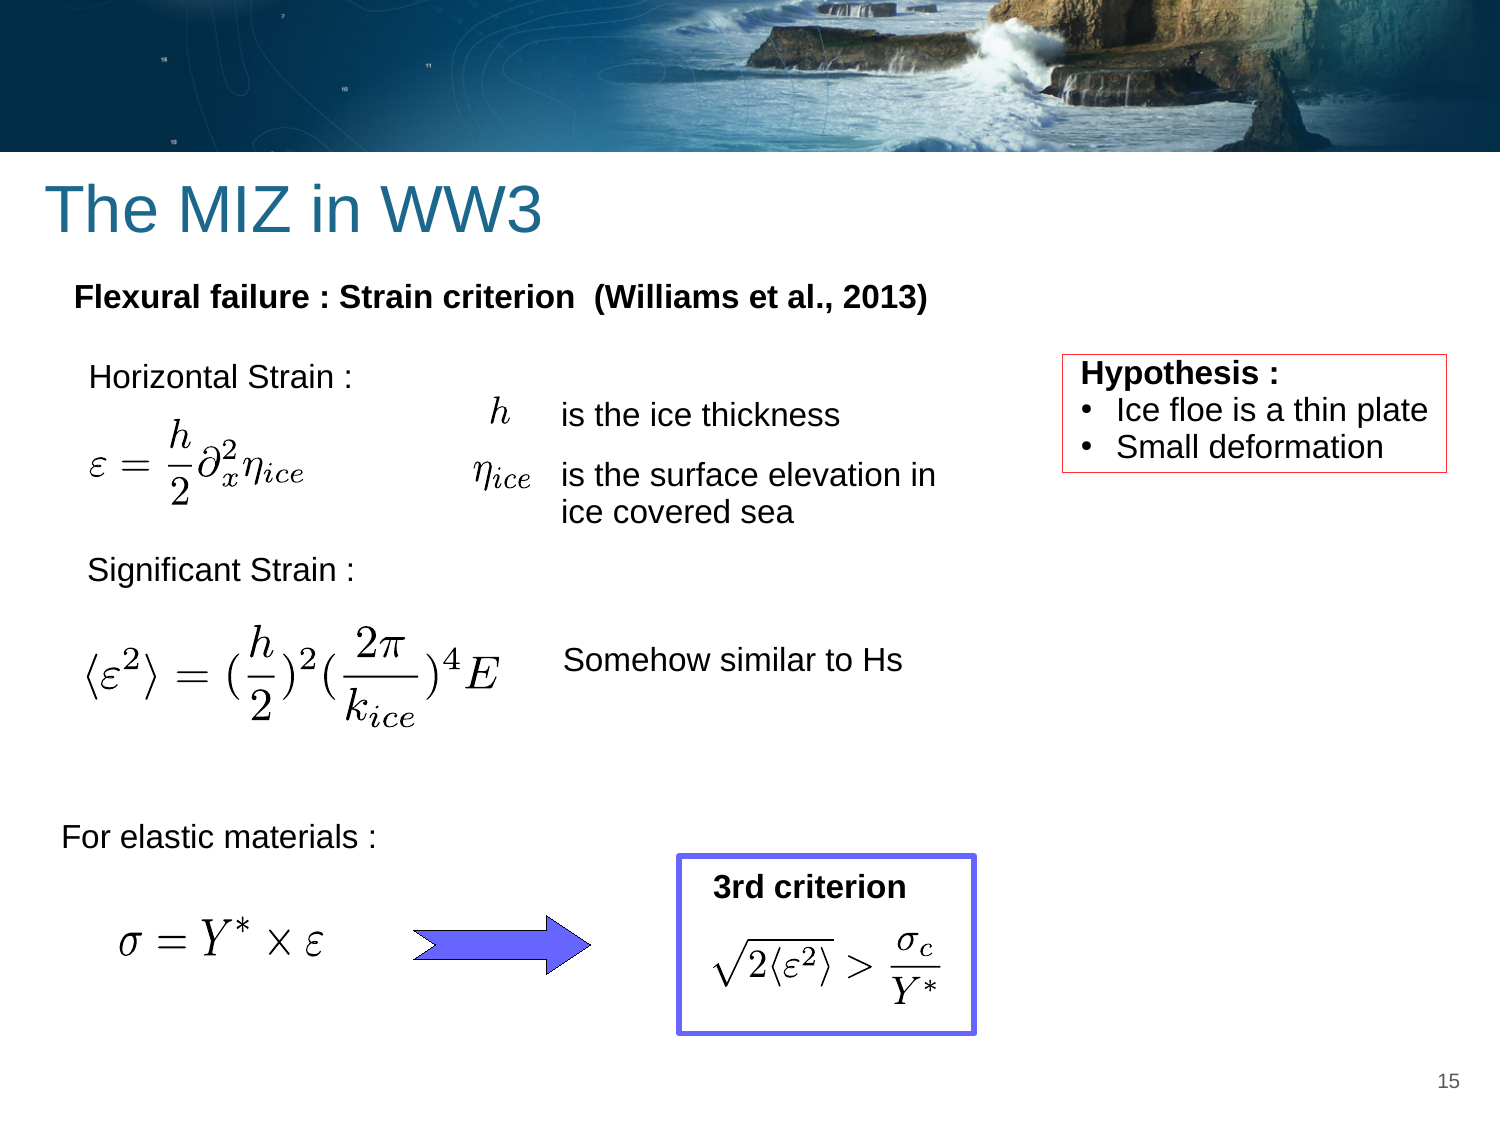

# The MIZ in WW3
Flexural failure : Strain criterion  (Williams et al., 2013)
Hypothesis :
Ice floe is a thin plate
Small deformation
Horizontal Strain :
is the ice thickness
is the surface elevation in ice covered sea
Significant Strain :
Somehow similar to Hs
For elastic materials :
3rd criterion